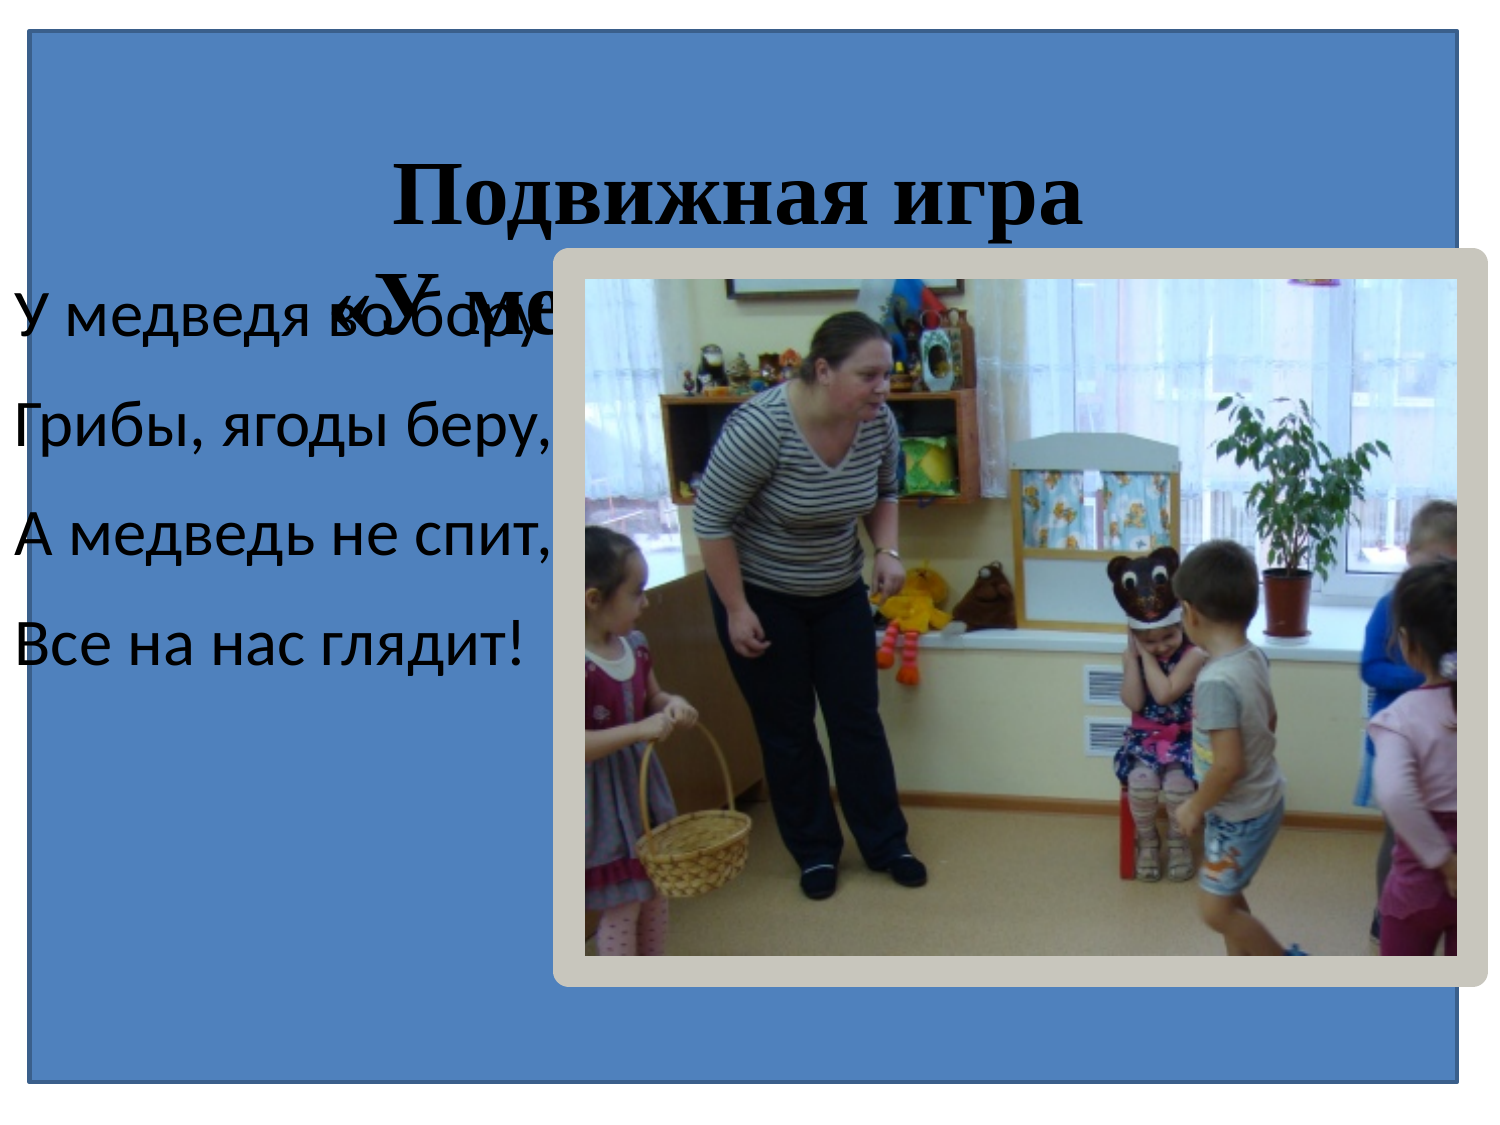

# Подвижная игра «У медведя во бору»
У медведя во бору
Грибы, ягоды беру,
А медведь не спит,
Все на нас глядит!